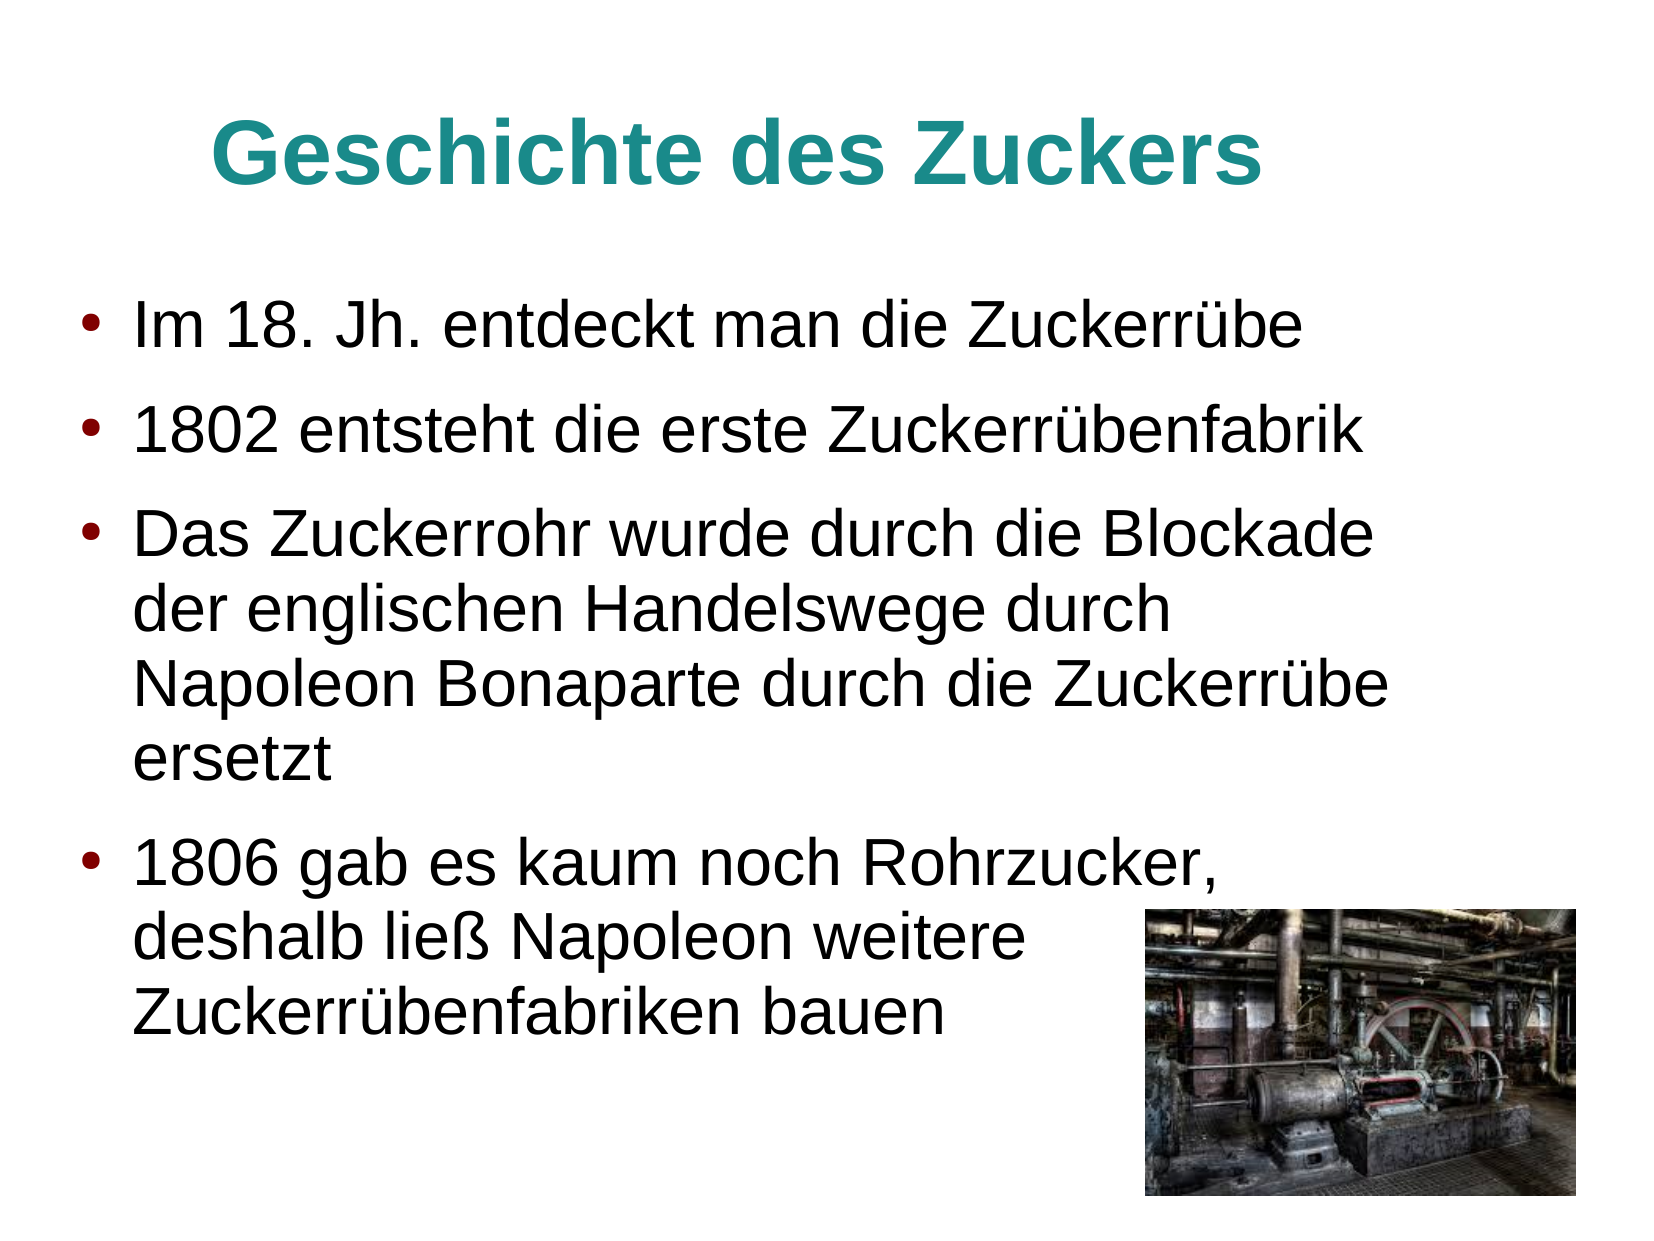

# Geschichte des Zuckers
Im 18. Jh. entdeckt man die Zuckerrübe
1802 entsteht die erste Zuckerrübenfabrik
Das Zuckerrohr wurde durch die Blockade der englischen Handelswege durch Napoleon Bonaparte durch die Zuckerrübe ersetzt
1806 gab es kaum noch Rohrzucker, deshalb ließ Napoleon weitere Zuckerrübenfabriken bauen